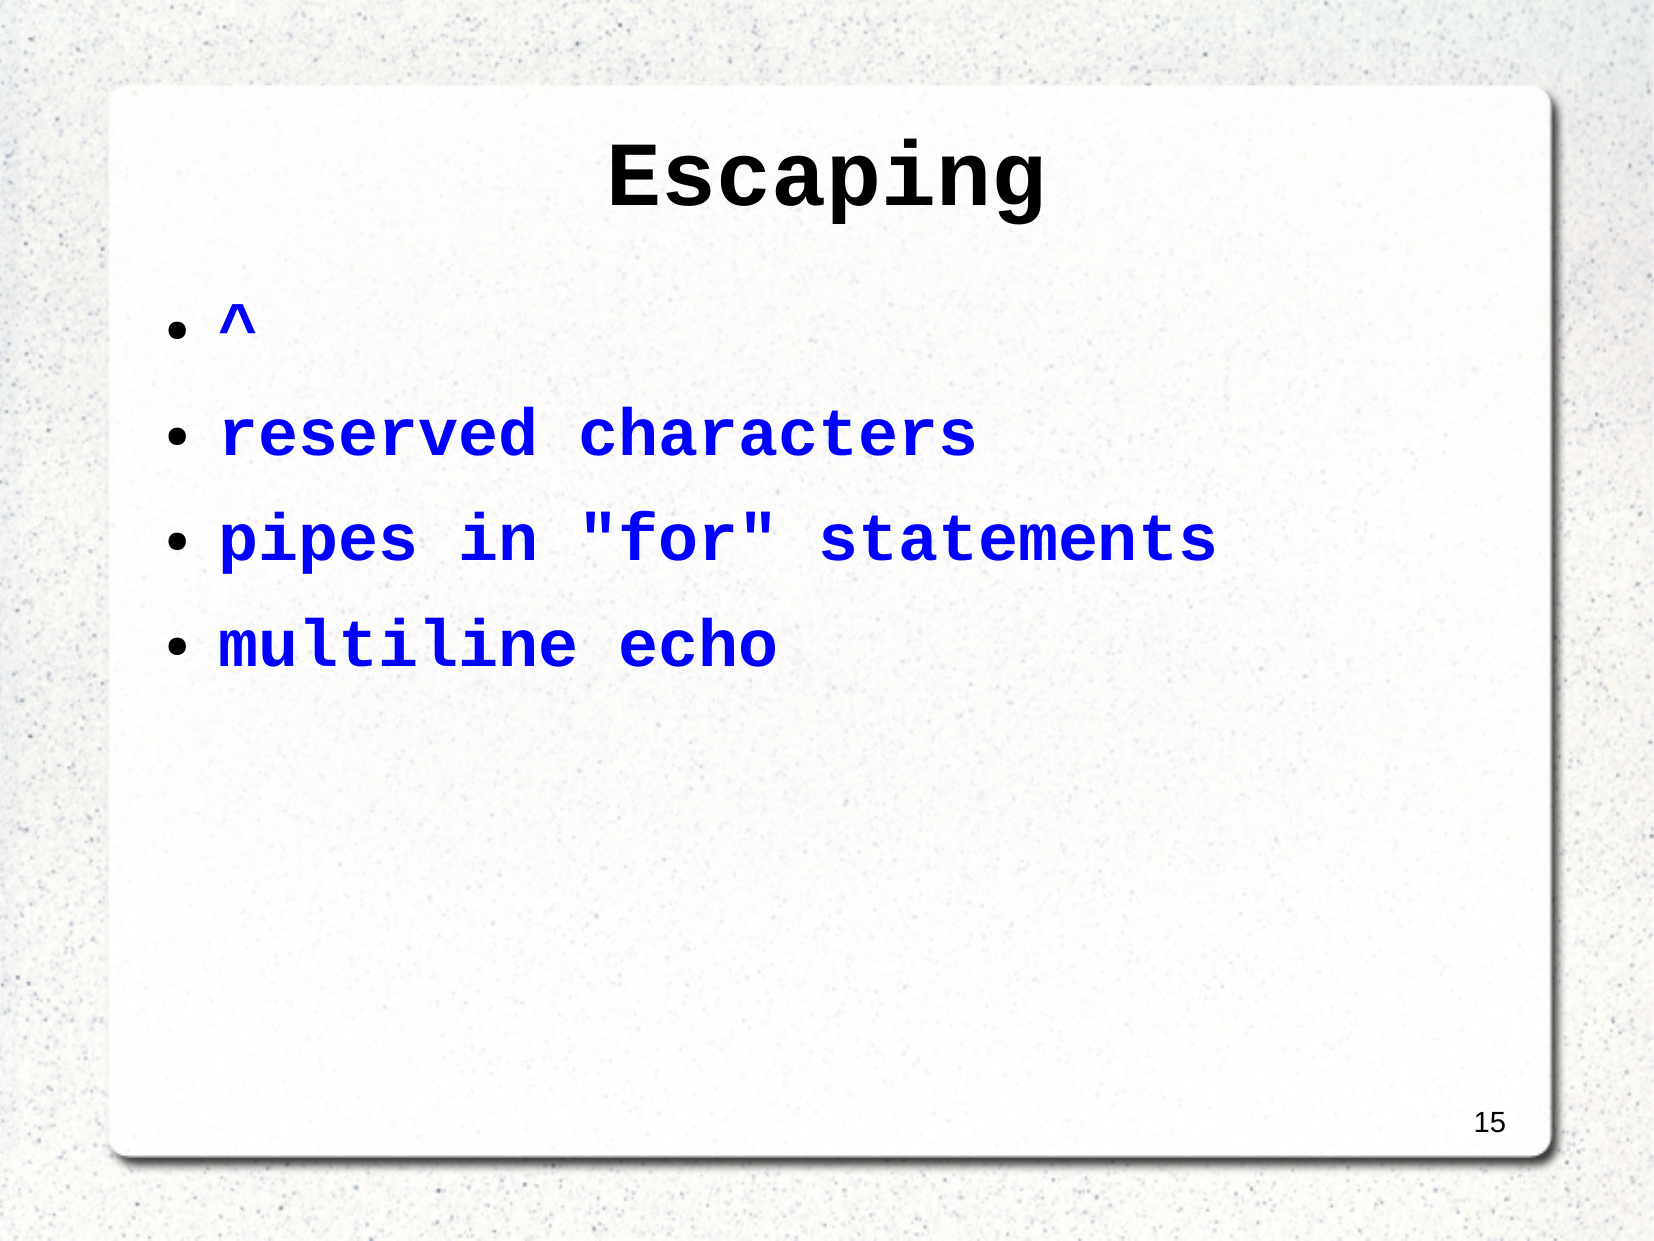

# Escaping
^
reserved characters
pipes in "for" statements
multiline echo
15